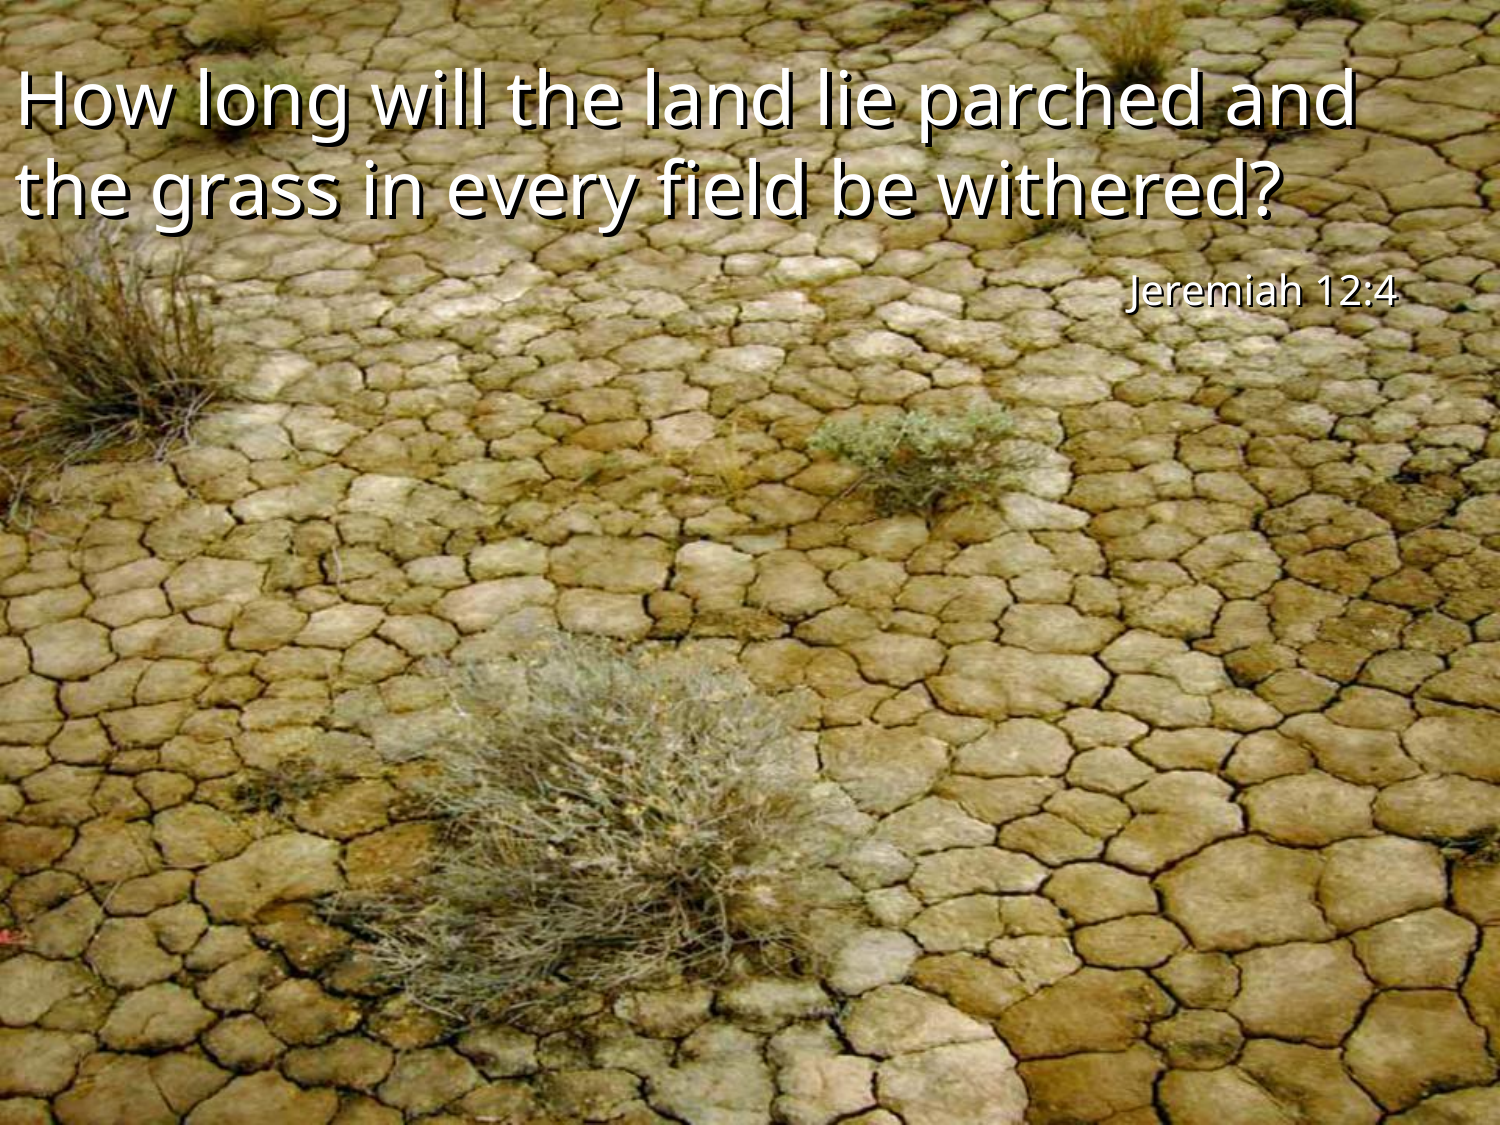

How long will the land lie parched and the grass in every field be withered?
 Jeremiah 12:4